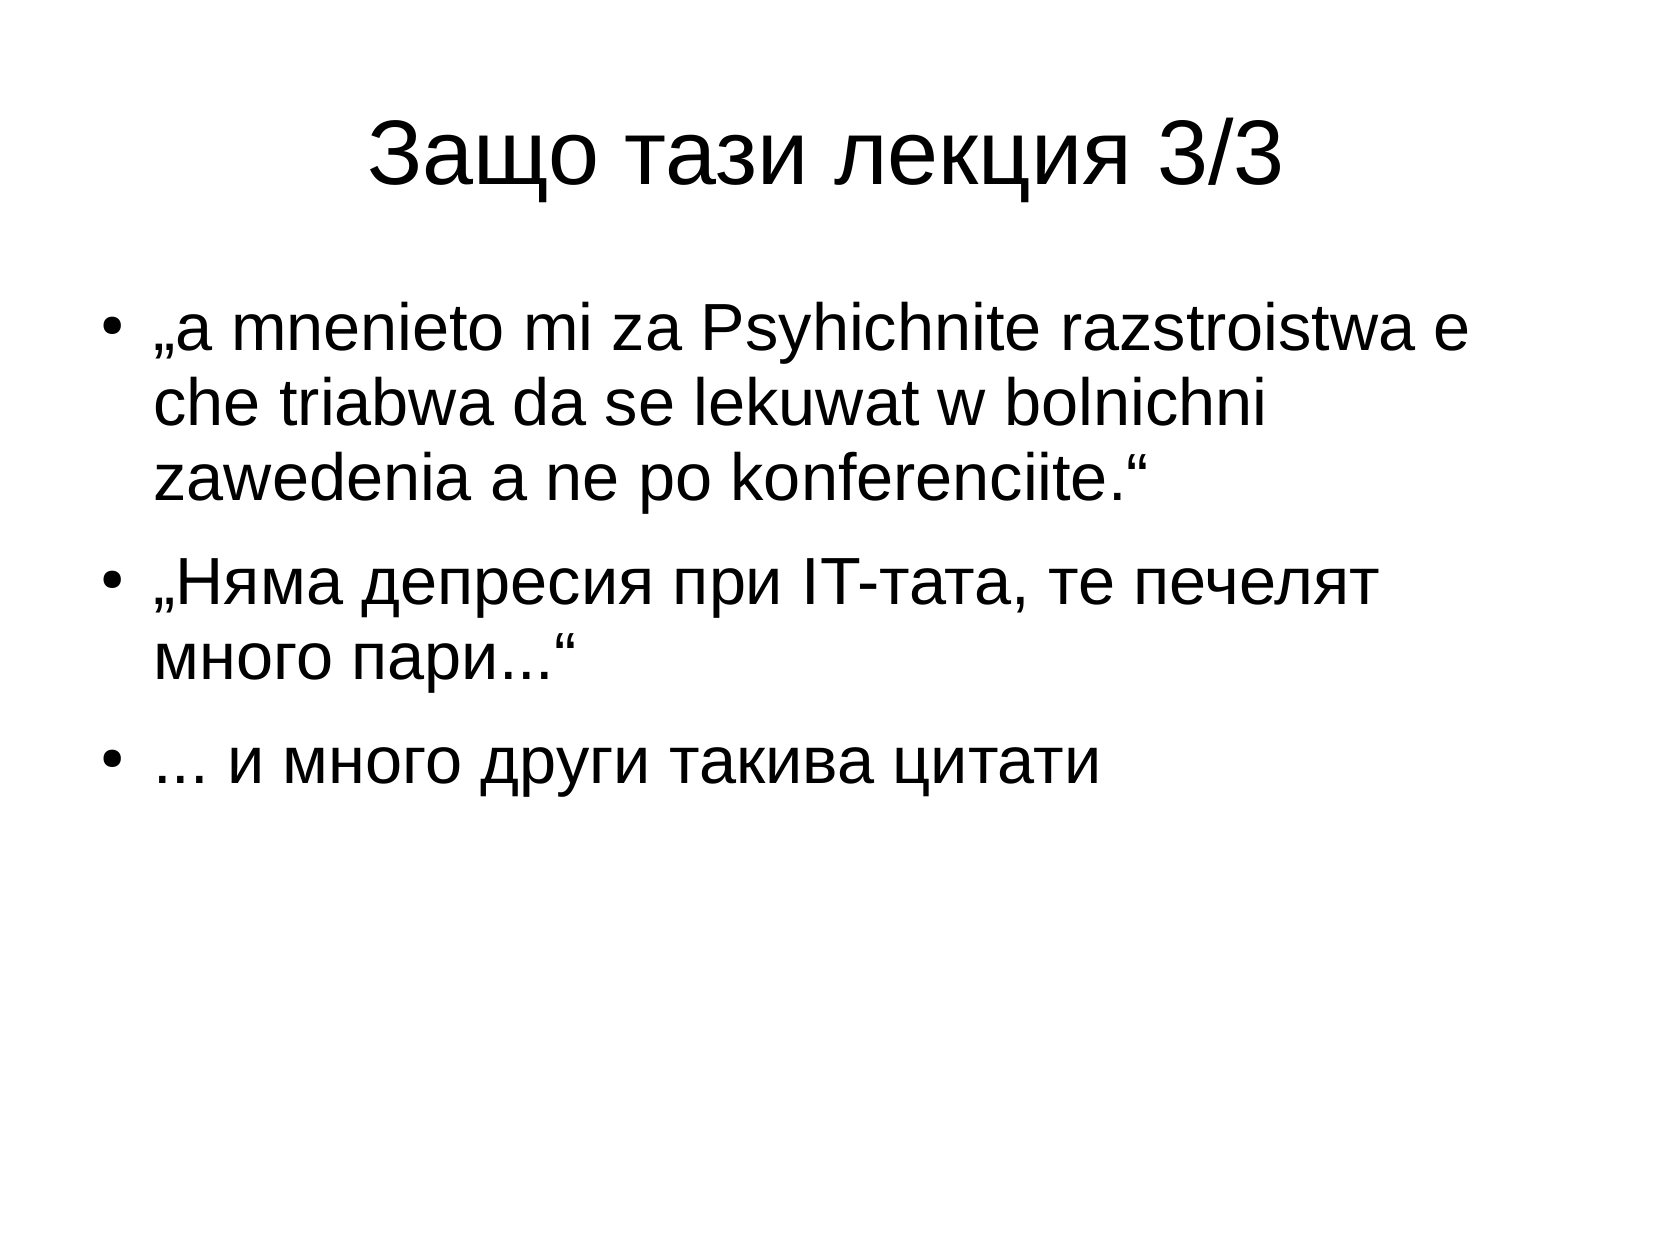

# Защо тази лекция 3/3
„a mnenieto mi za Psyhichnite razstroistwa e che triabwa da se lekuwat w bolnichni zawedenia a ne po konferenciite.“
„Няма депресия при IT-тата, те печелят много пари...“
... и много други такива цитати